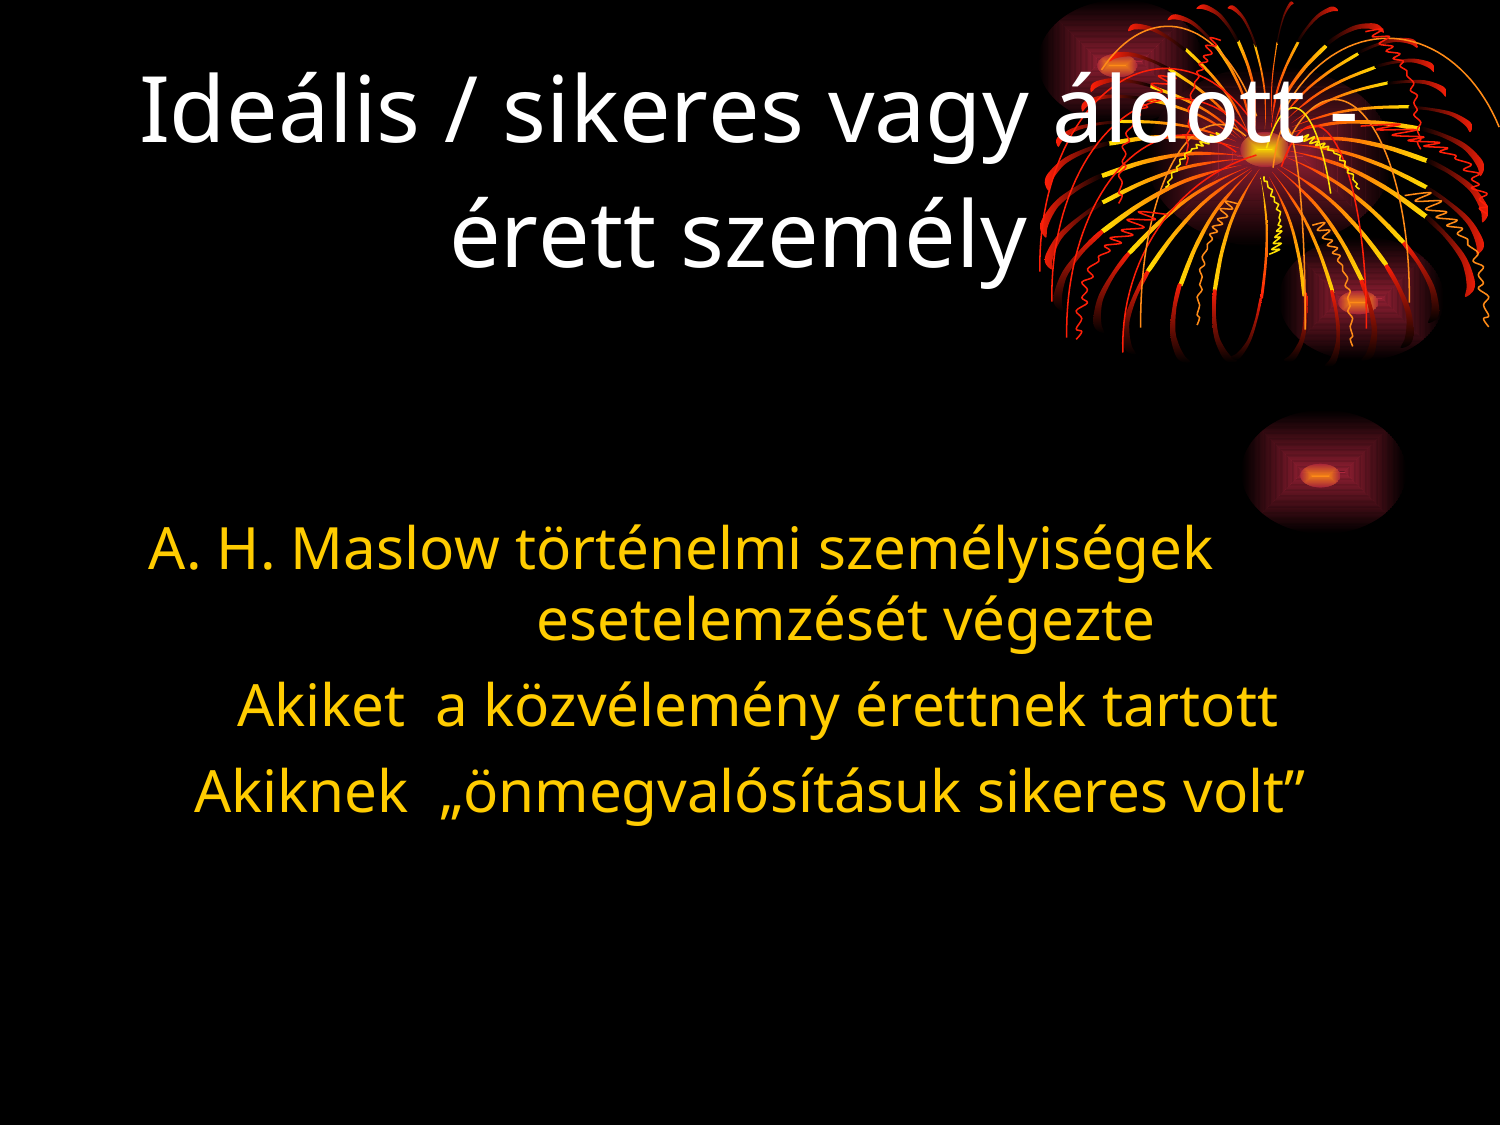

# Ideális / sikeres vagy áldott - érett személy
 A. H. Maslow történelmi személyiségek esetelemzését végezte
 Akiket a közvélemény érettnek tartott
Akiknek „önmegvalósításuk sikeres volt”